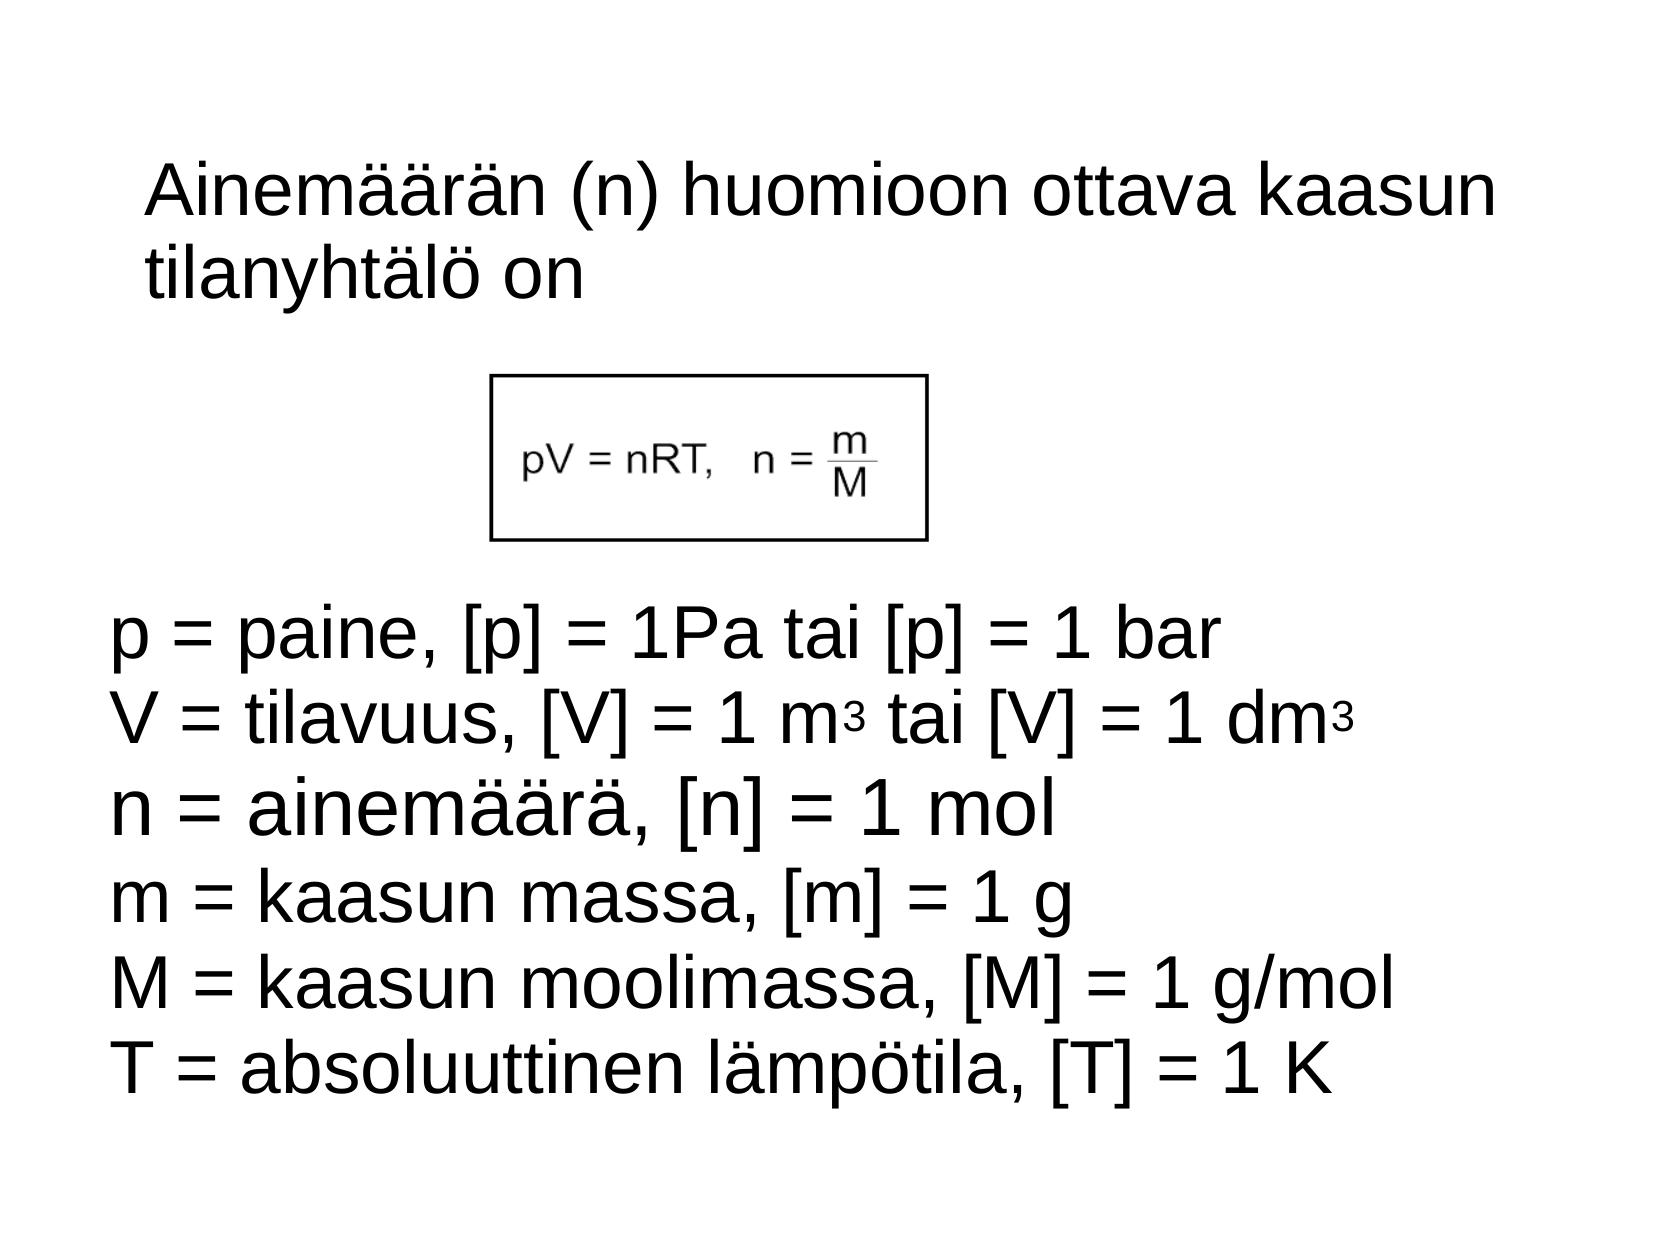

Ainemäärän (n) huomioon ottava kaasun
tilanyhtälö on
p = paine, [p] = 1Pa tai [p] = 1 bar
V = tilavuus, [V] = 1 m3 tai [V] = 1 dm3
n = ainemäärä, [n] = 1 mol
m = kaasun massa, [m] = 1 g
M = kaasun moolimassa, [M] = 1 g/mol
T = absoluuttinen lämpötila, [T] = 1 K